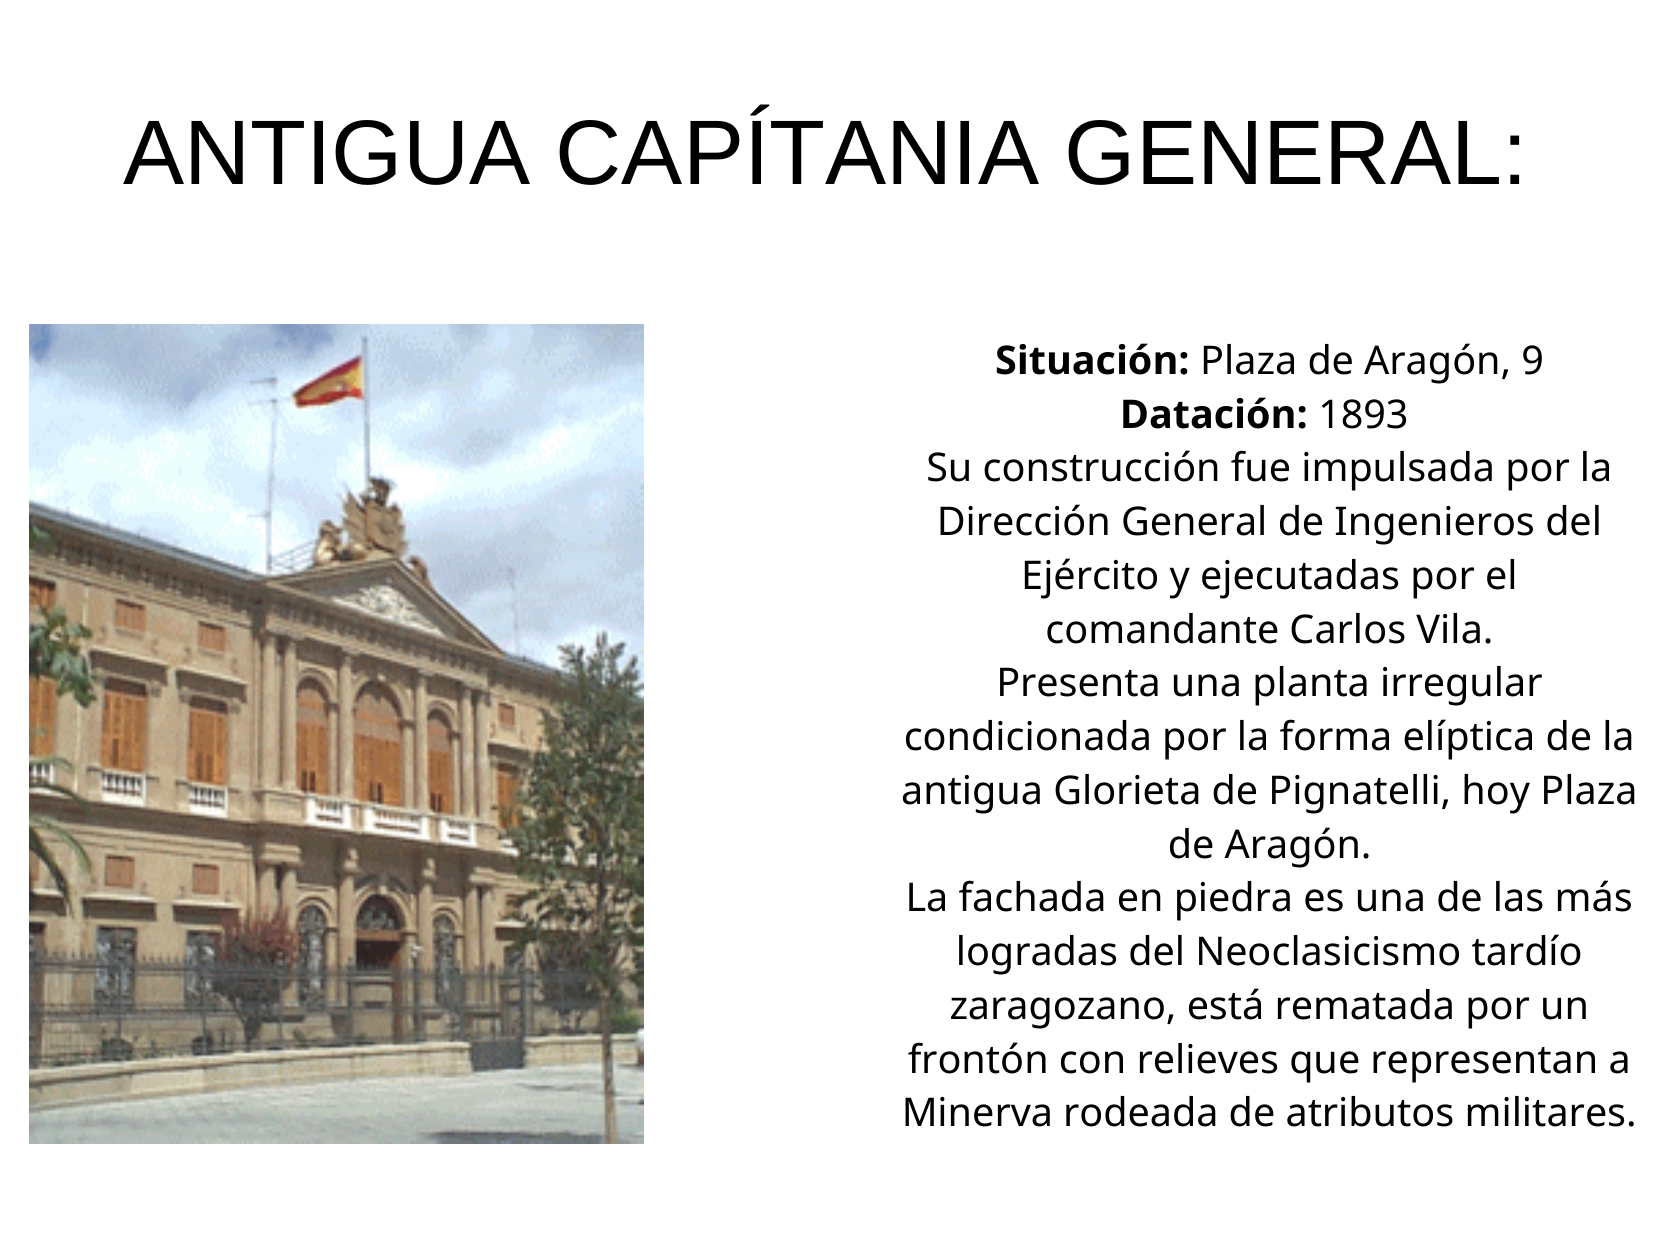

# ANTIGUA CAPÍTANIA GENERAL:
Situación: Plaza de Aragón, 9
Datación: 1893
Su construcción fue impulsada por la Dirección General de Ingenieros del Ejército y ejecutadas por el comandante Carlos Vila.
Presenta una planta irregular condicionada por la forma elíptica de la antigua Glorieta de Pignatelli, hoy Plaza de Aragón.
La fachada en piedra es una de las más logradas del Neoclasicismo tardío zaragozano, está rematada por un frontón con relieves que representan a Minerva rodeada de atributos militares.